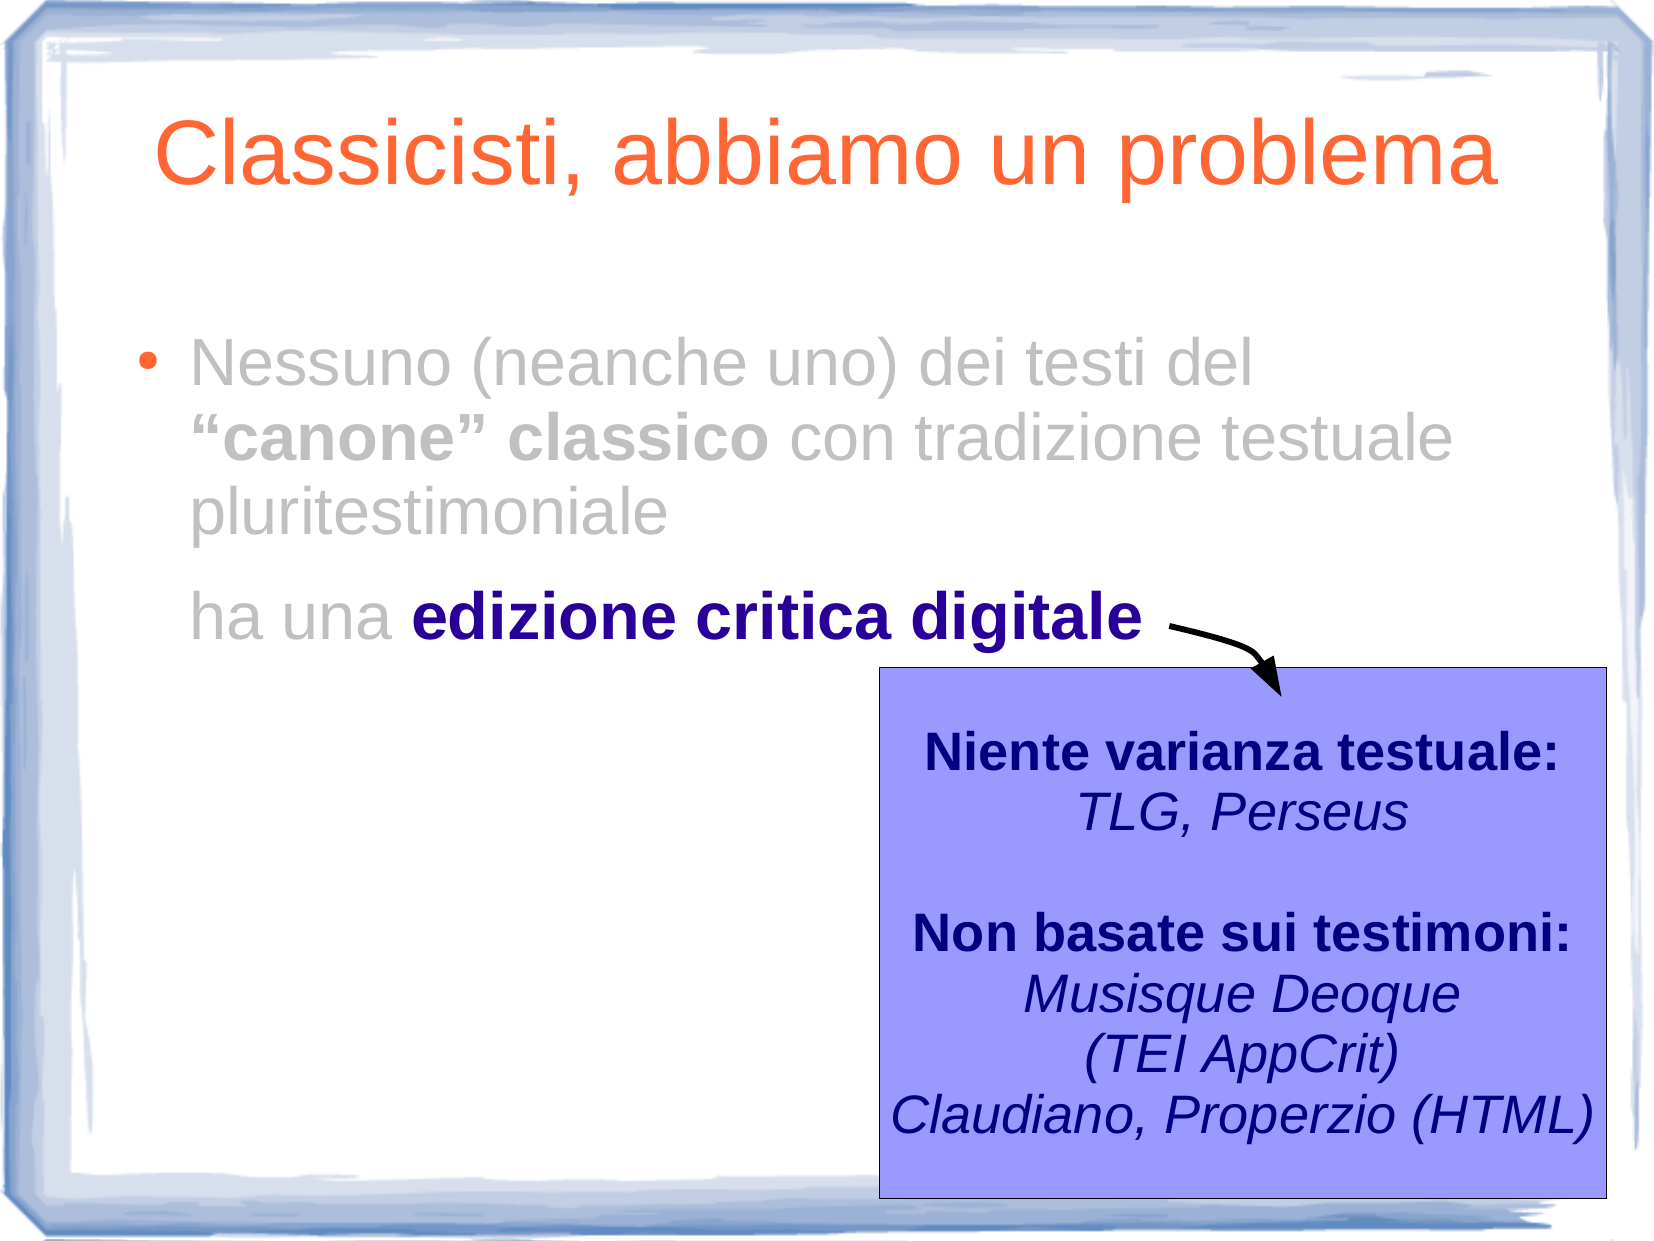

Classicisti, abbiamo un problema
# Nessuno (neanche uno) dei testi del “canone” classico con tradizione testuale pluritestimoniale
ha una edizione critica digitale
Niente varianza testuale:
TLG, Perseus
Non basate sui testimoni:
Musisque Deoque
(TEI AppCrit)
Claudiano, Properzio (HTML)